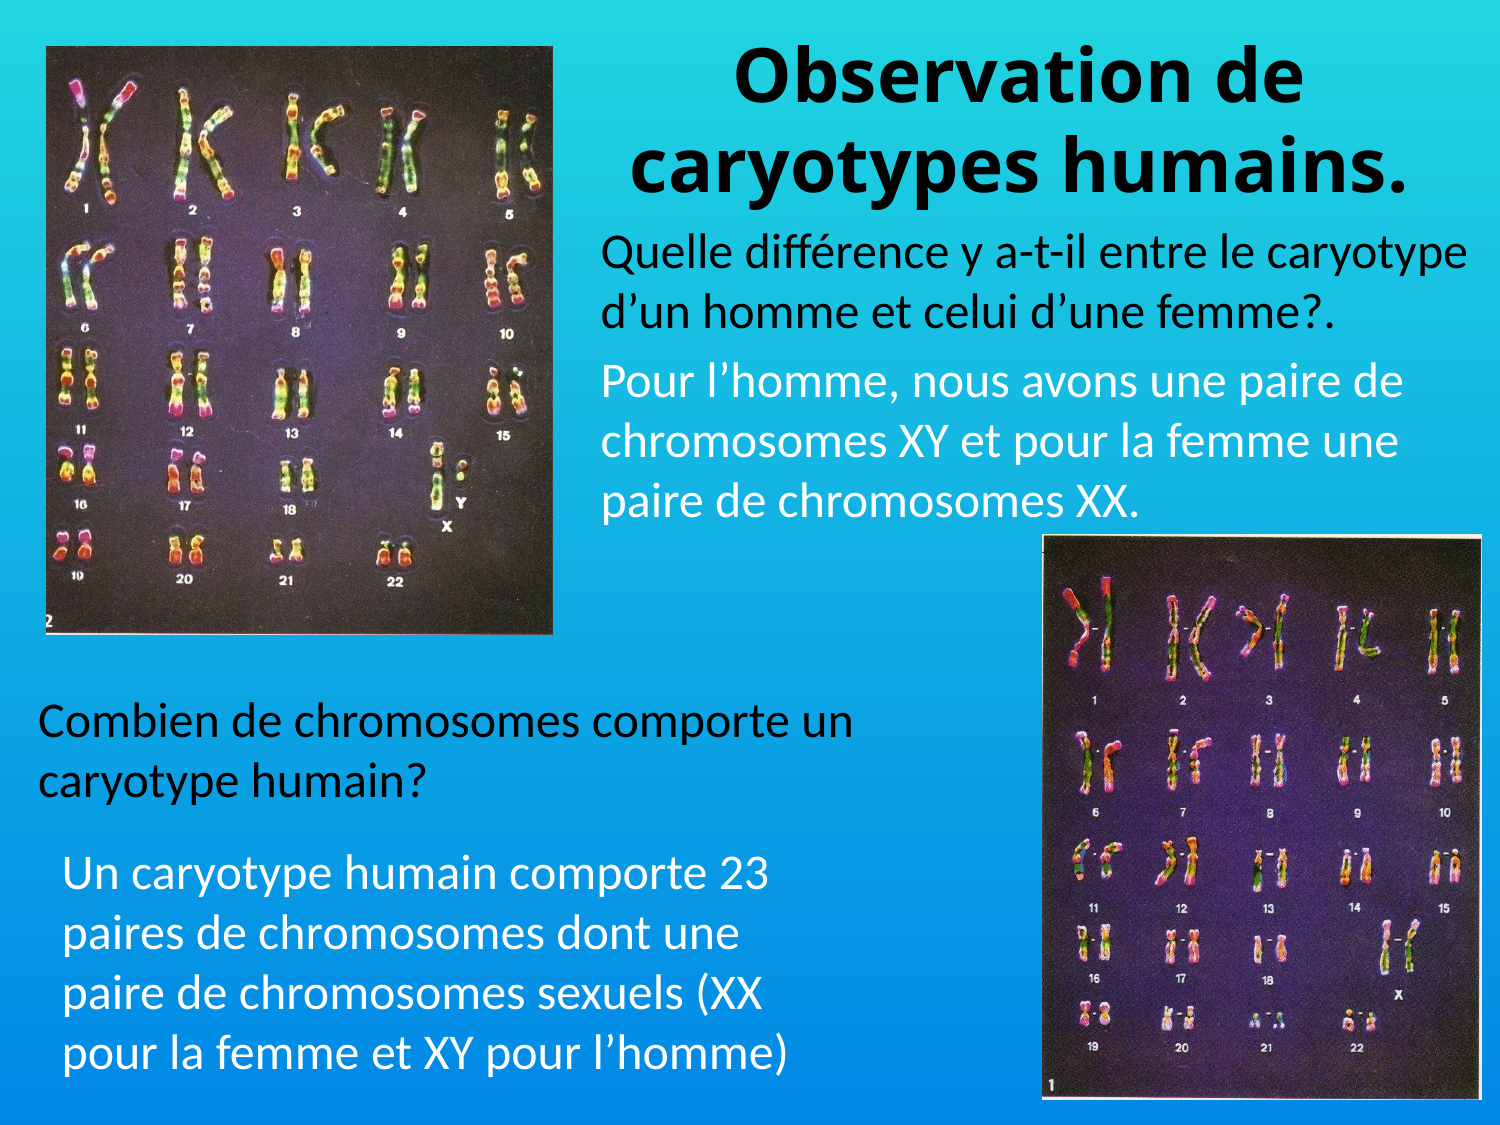

# Observation de caryotypes humains.
Quelle différence y a-t-il entre le caryotype d’un homme et celui d’une femme?.
Pour l’homme, nous avons une paire de chromosomes XY et pour la femme une paire de chromosomes XX.
Combien de chromosomes comporte un caryotype humain?
Un caryotype humain comporte 23 paires de chromosomes dont une paire de chromosomes sexuels (XX pour la femme et XY pour l’homme)